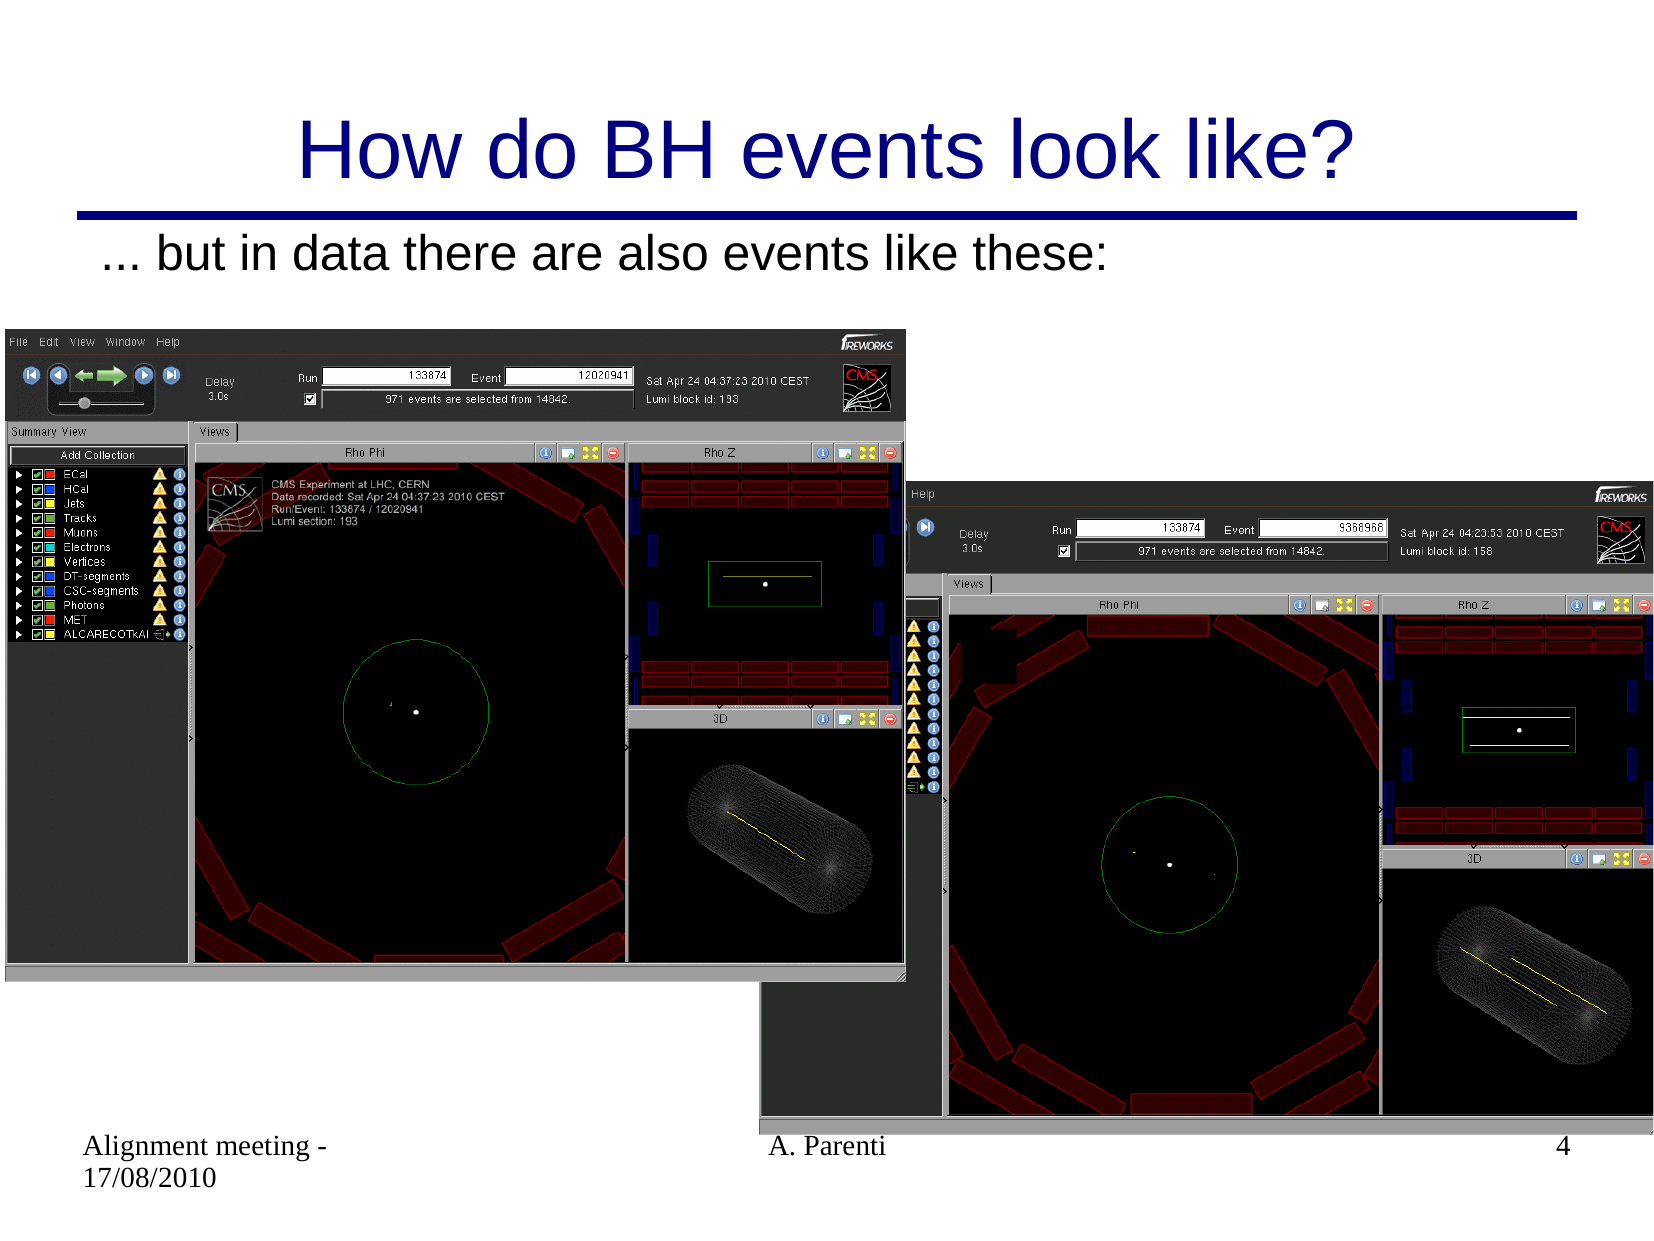

# How do BH events look like?
... but in data there are also events like these:
4